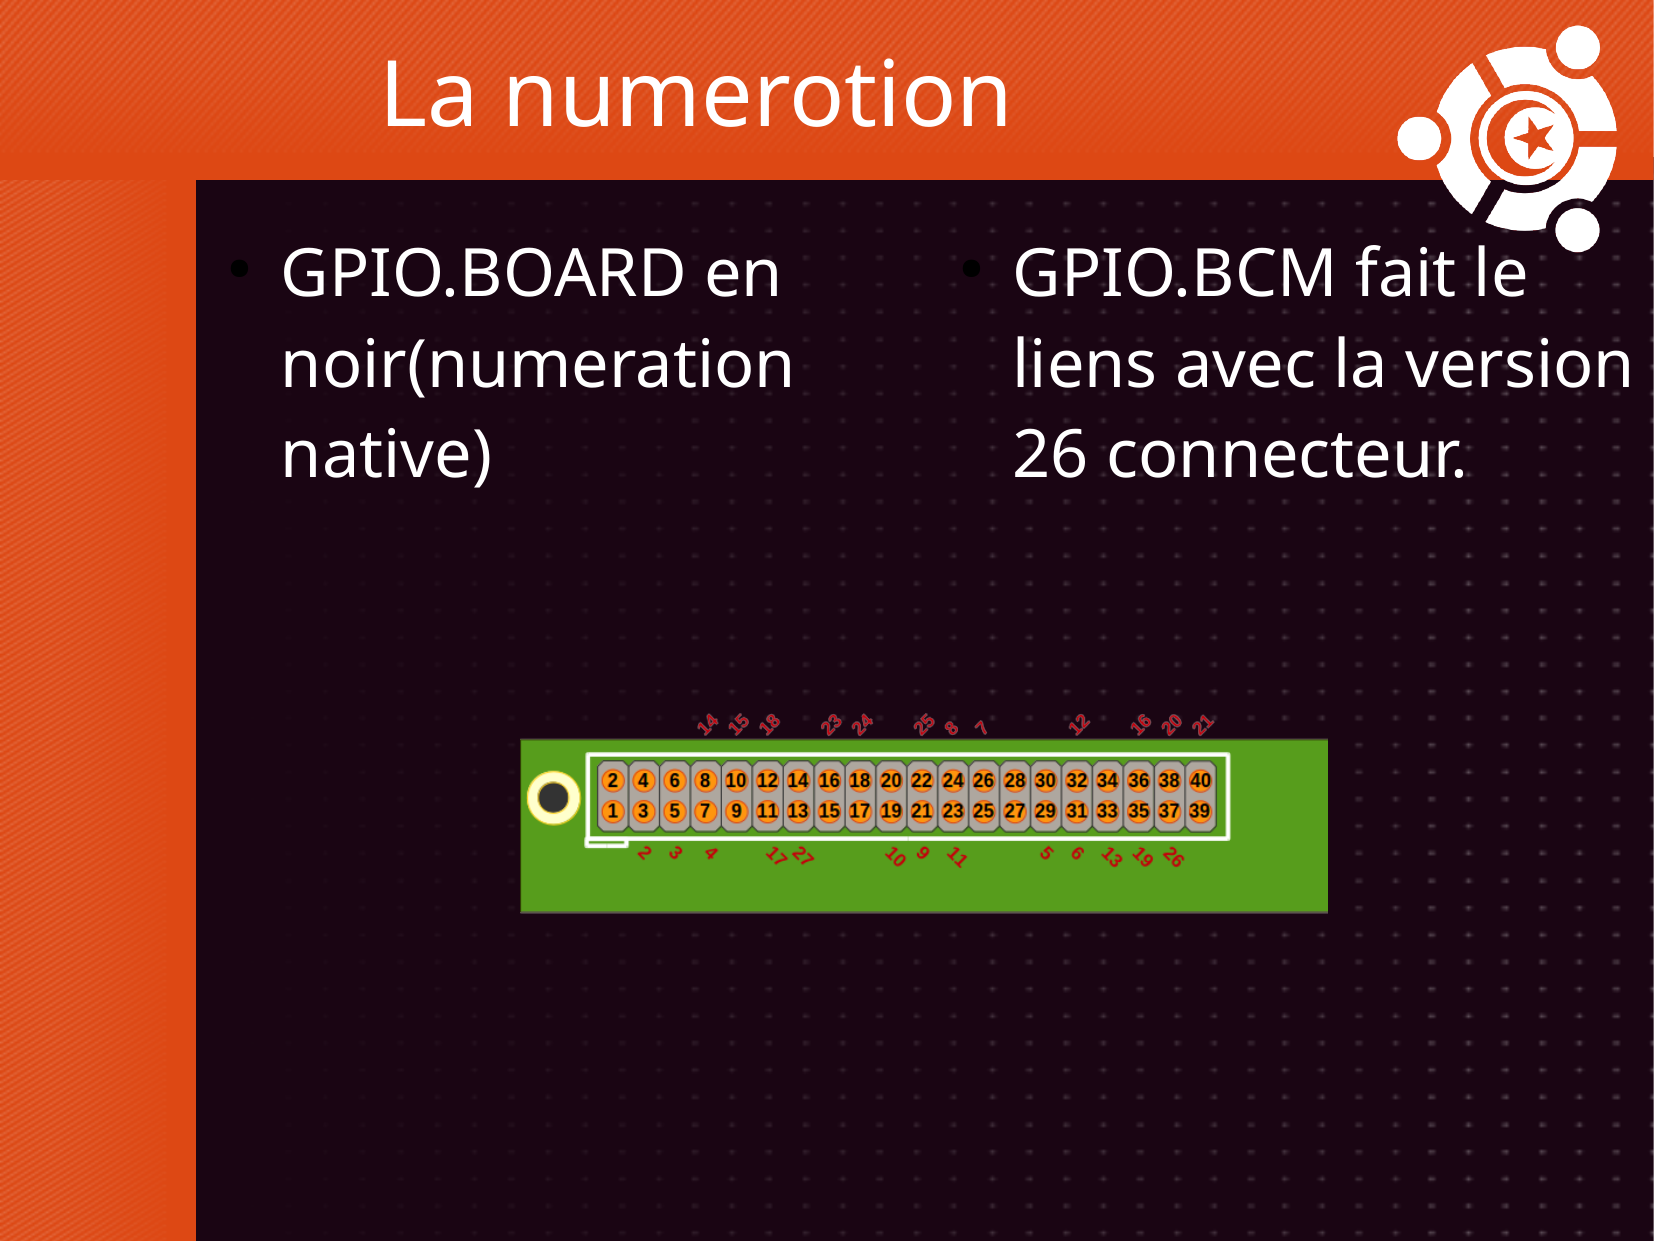

# La numerotion
GPIO.BOARD en noir(numeration native)
GPIO.BCM fait le liens avec la version 26 connecteur.